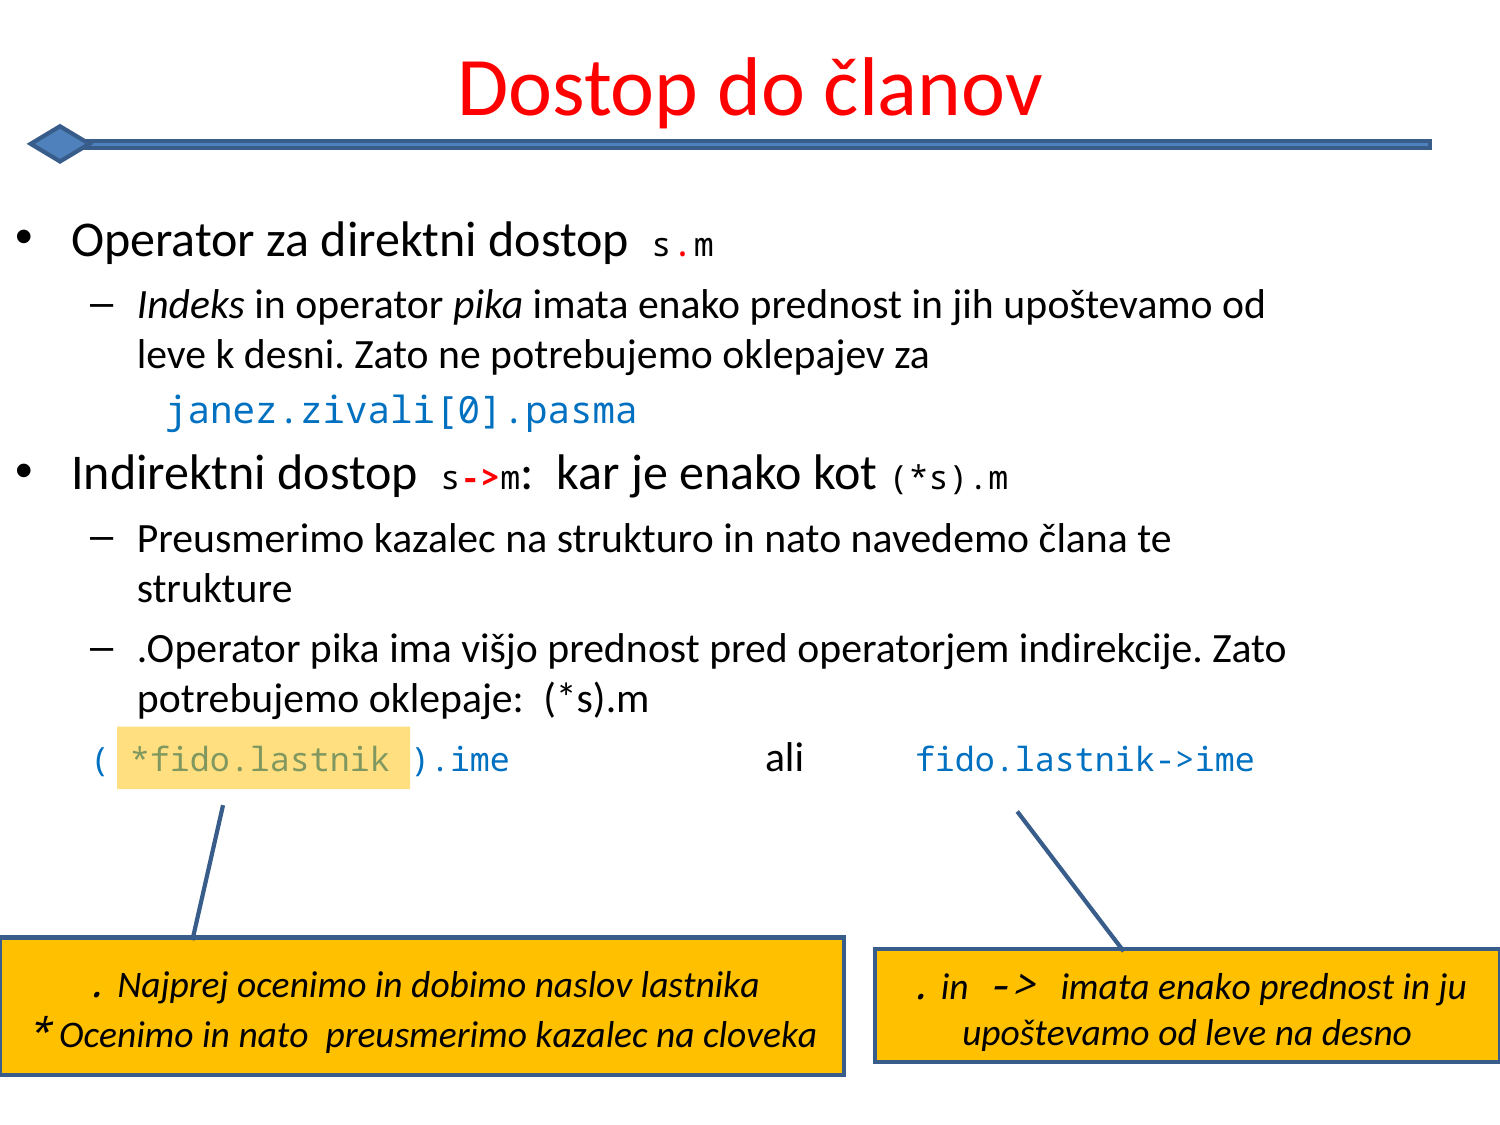

Dostop do članov
# Operator za direktni dostop s.m
Indeks in operator pika imata enako prednost in jih upoštevamo od leve k desni. Zato ne potrebujemo oklepajev za
janez.zivali[0].pasma
Indirektni dostop s->m: kar je enako kot (*s).m
Preusmerimo kazalec na strukturo in nato navedemo člana te strukture
.Operator pika ima višjo prednost pred operatorjem indirekcije. Zato potrebujemo oklepaje: (*s).m
( *fido.lastnik ).ime		ali	fido.lastnik->ime
. Najprej ocenimo in dobimo naslov lastnika
* Ocenimo in nato preusmerimo kazalec na cloveka
. in -> imata enako prednost in ju upoštevamo od leve na desno